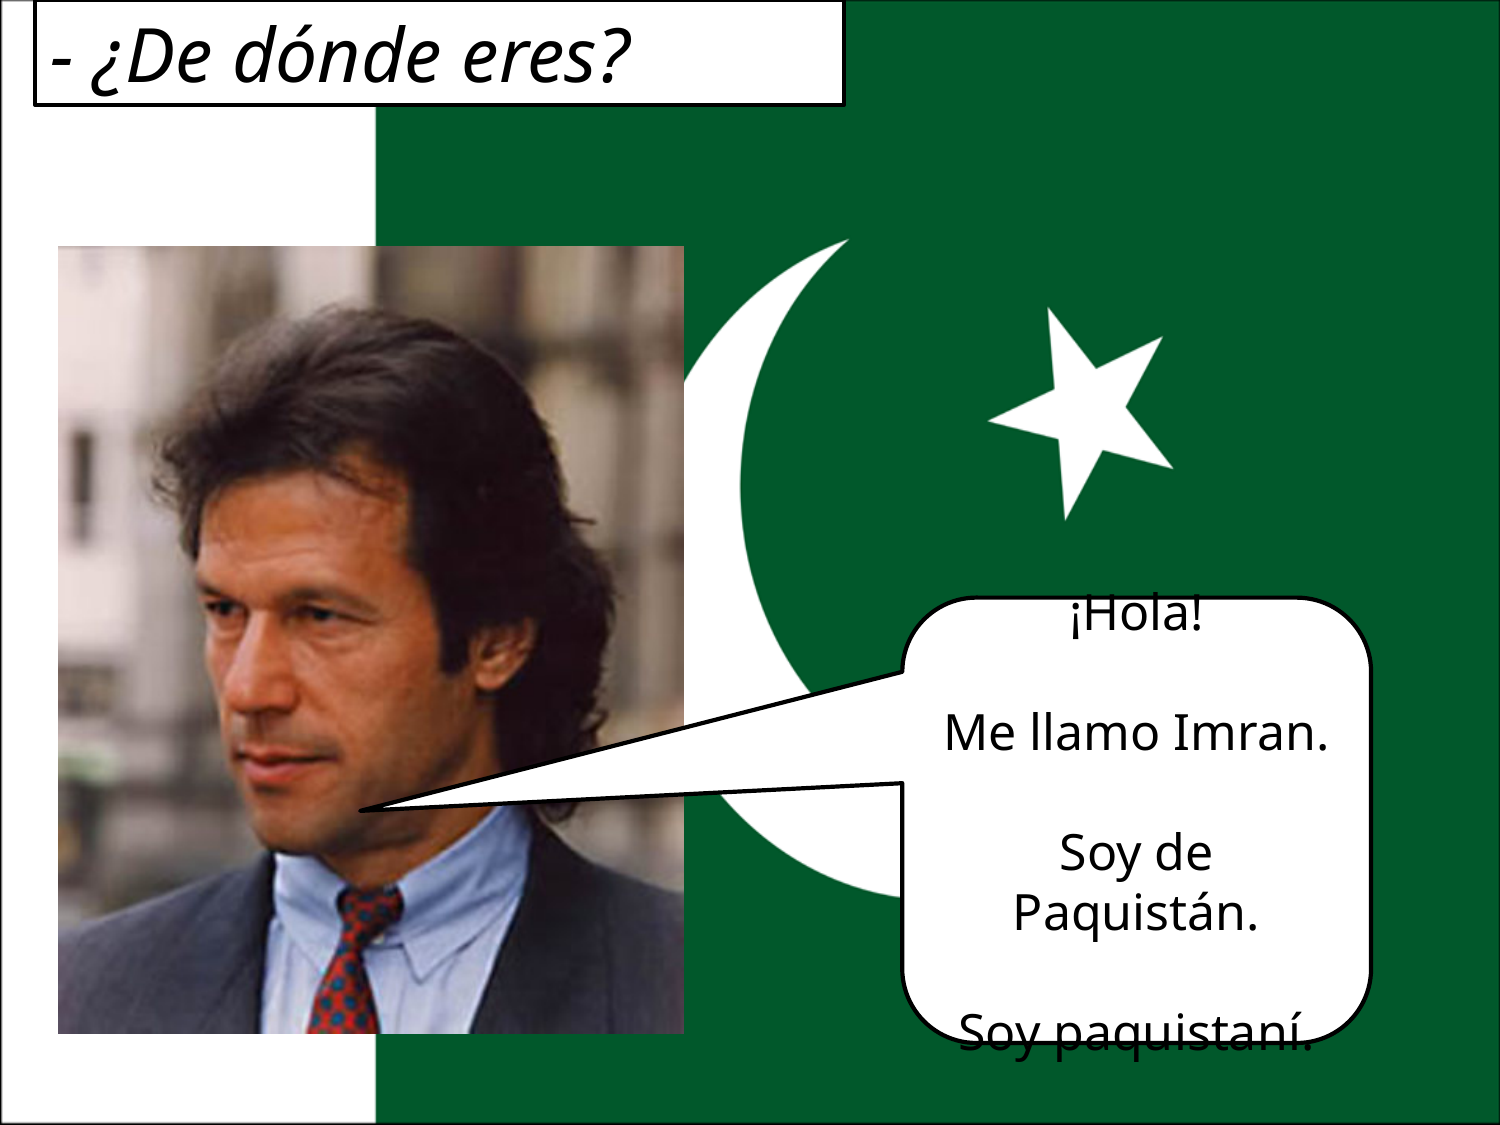

- ¿De dónde eres?
¡Hola!
Me llamo Imran.
Soy de Paquistán.
Soy paquistaní.